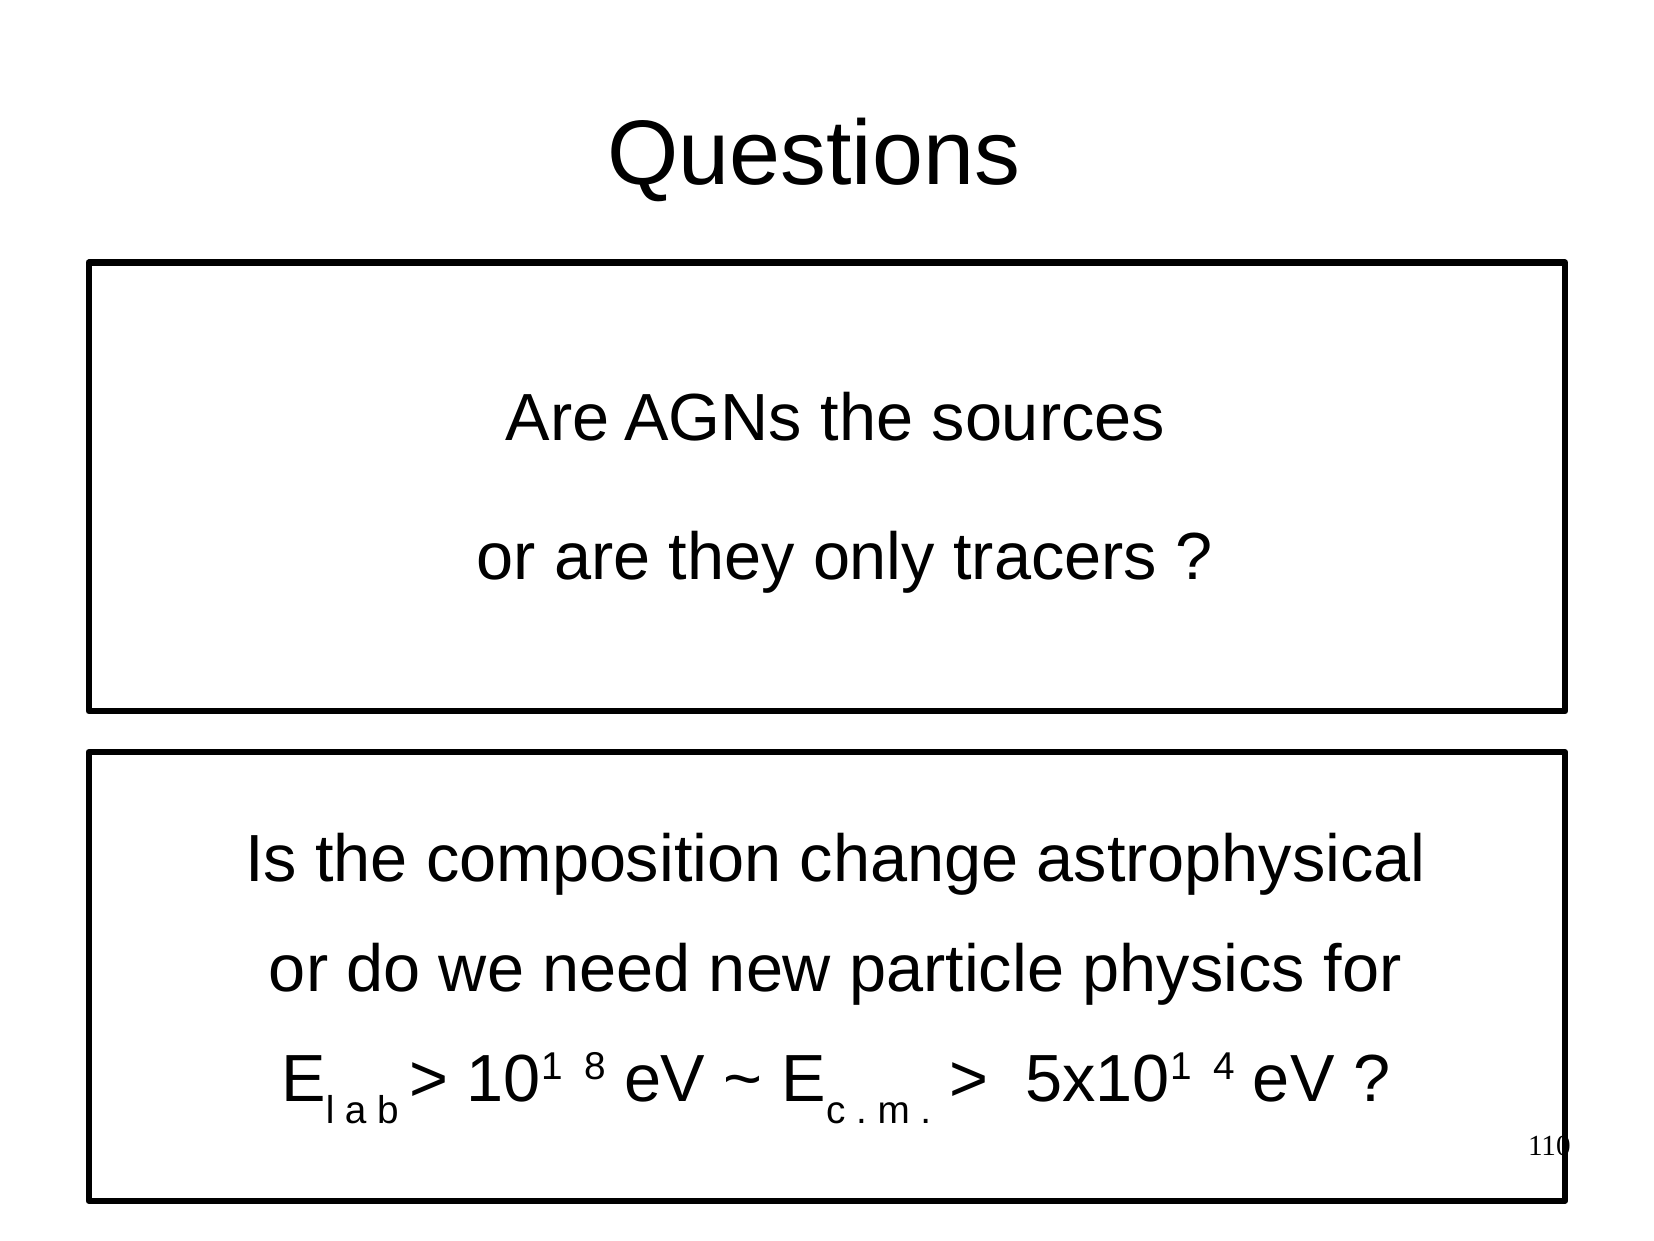

# Questions
Are AGNs the sources
 or are they only tracers ?
Is the composition change astrophysical
 or do we need new particle physics for
El a b > 101 8 eV ~ Ec . m . > 5x101 4 eV ?
110